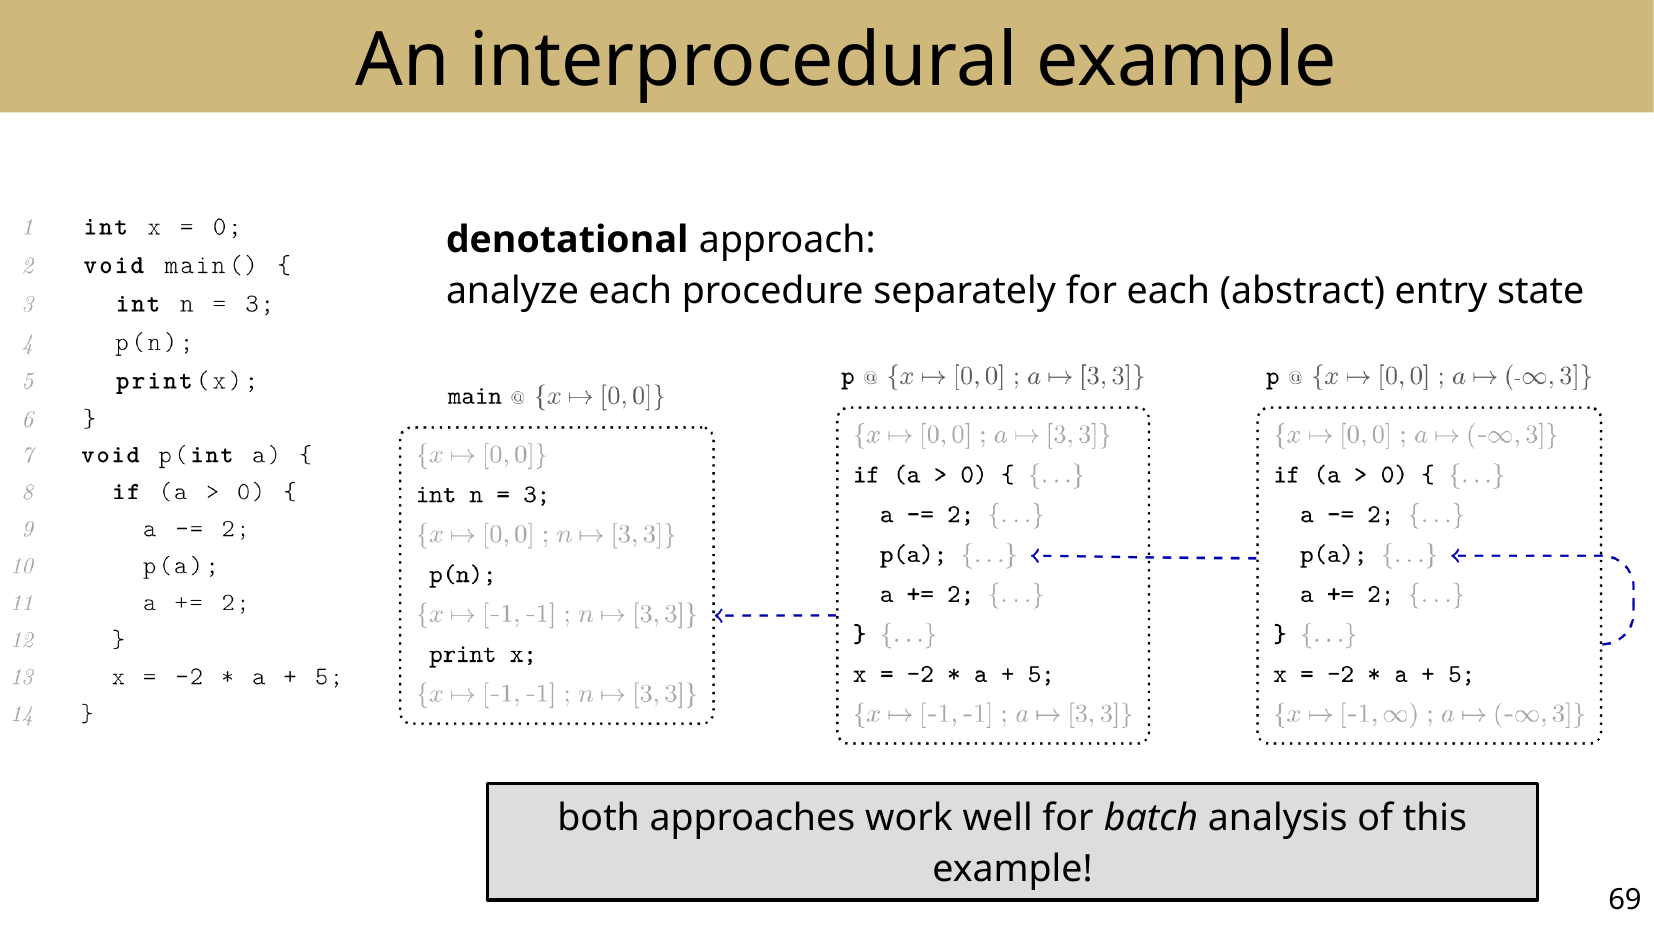

# An interprocedural example
denotational approach:
analyze each procedure separately for each (abstract) entry state
both approaches work well for batch analysis of this example!